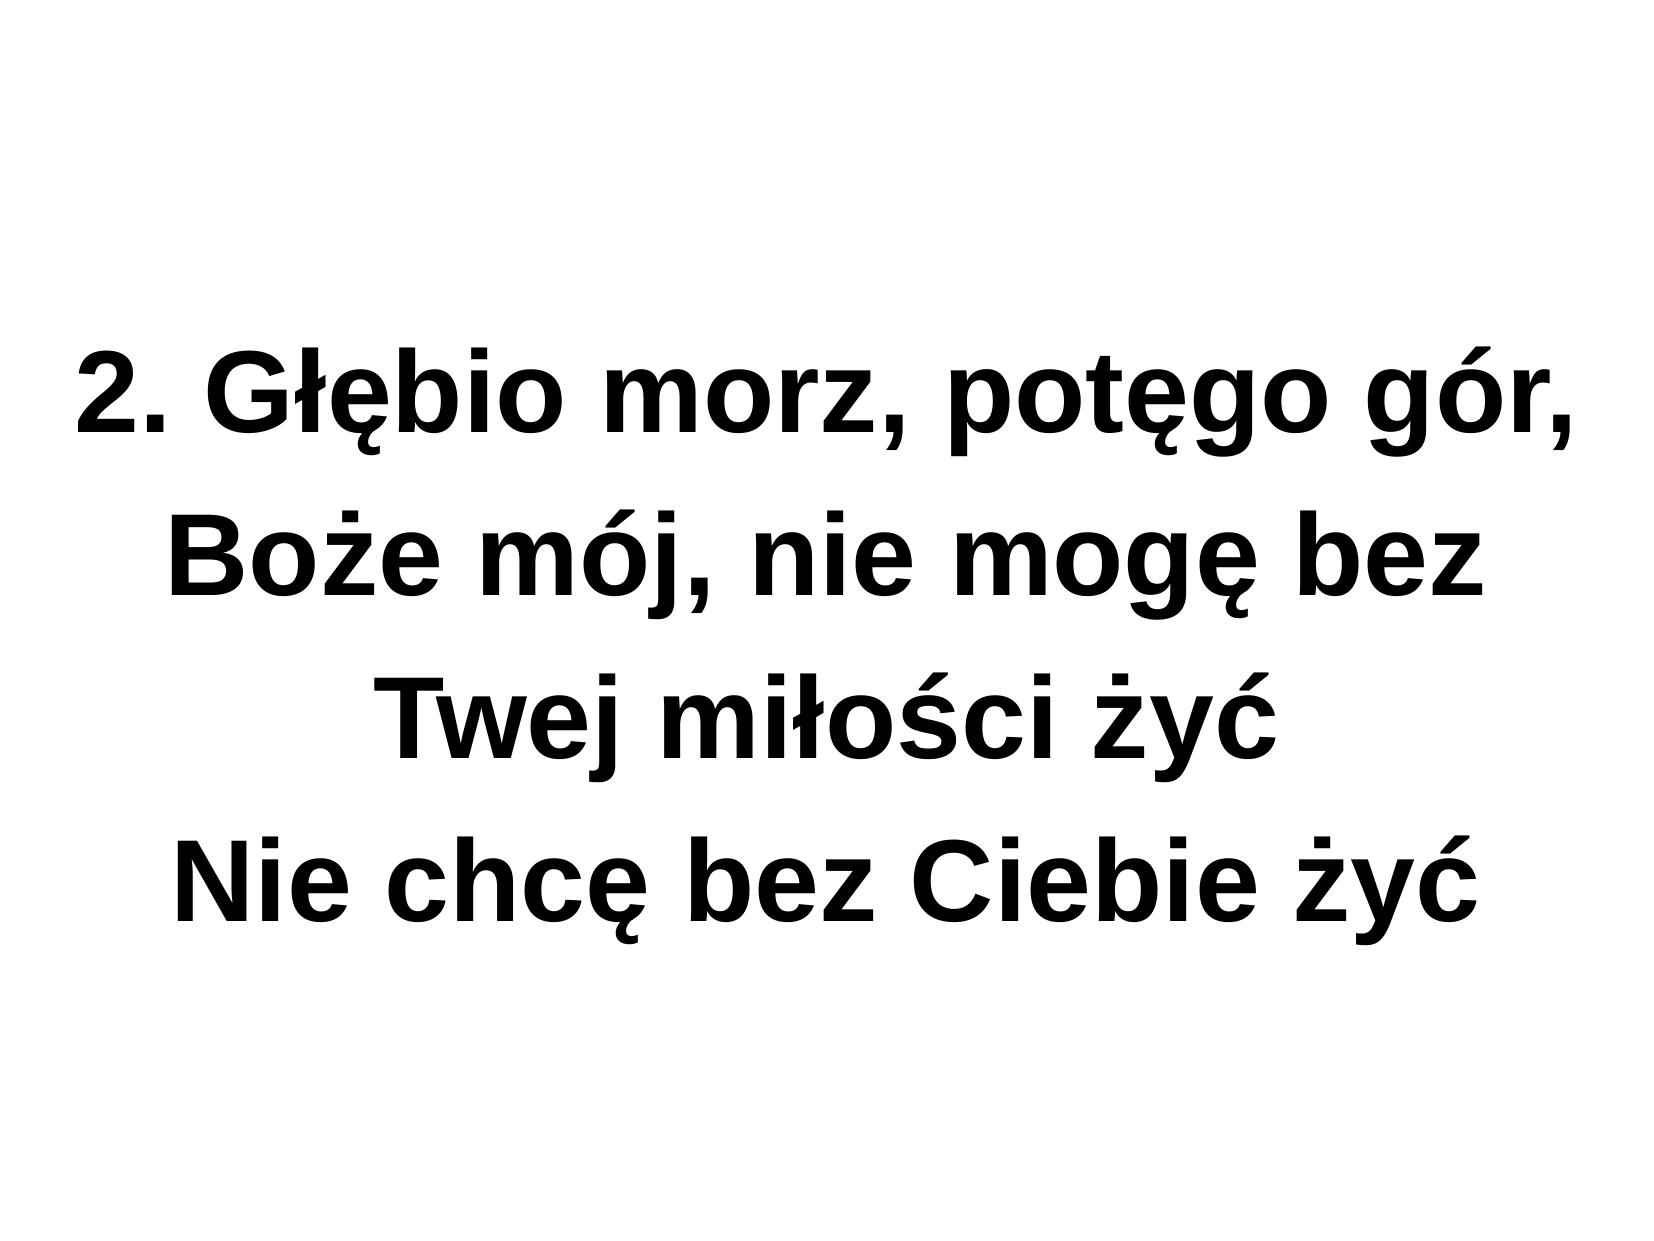

# 2. Głębio morz, potęgo gór,
Boże mój, nie mogę bez
Twej miłości żyć
Nie chcę bez Ciebie żyć